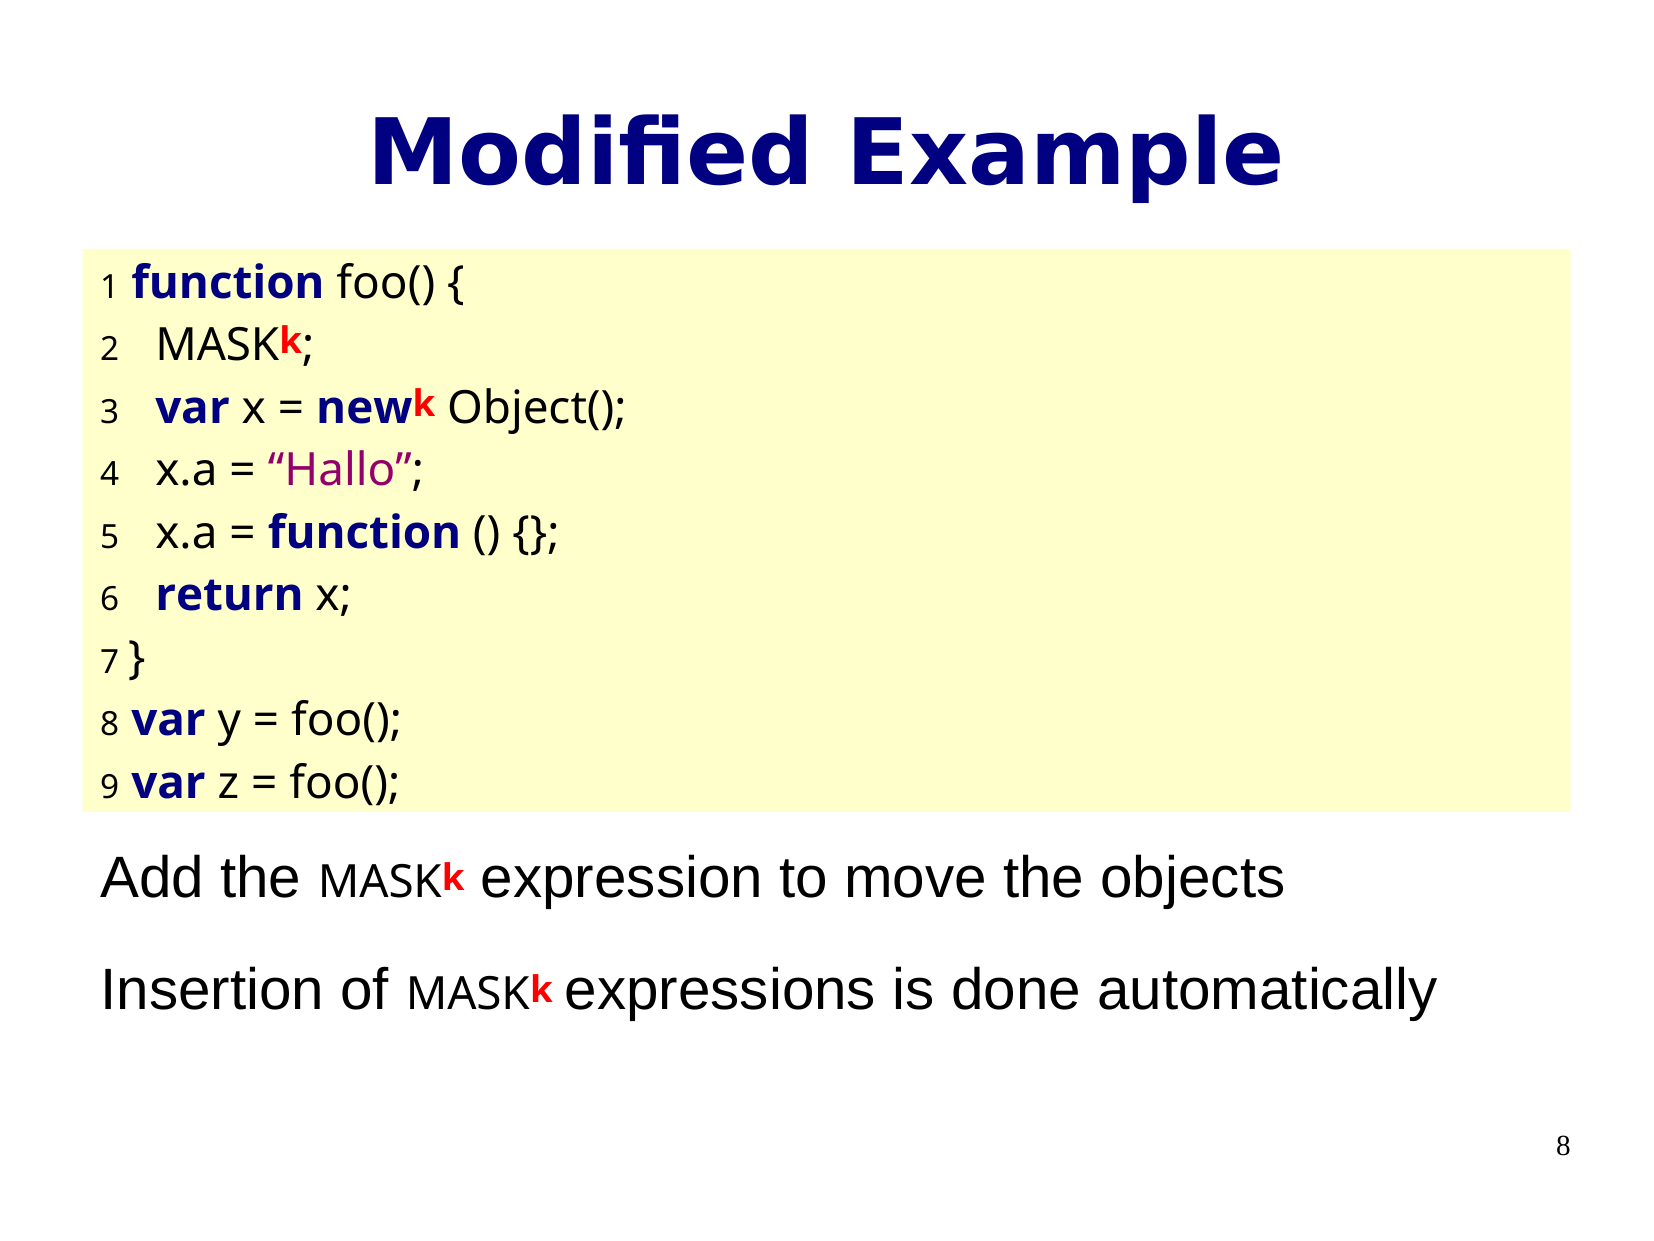

# Modified Example
1 function foo() {
2 MASKk;
3 var x = newk Object();
4 x.a = “Hallo”;
5 x.a = function () {};
6 return x;
7 }
8 var y = foo();
9 var z = foo();
Add the MASKk expression to move the objects
Insertion of MASKk expressions is done automatically
8